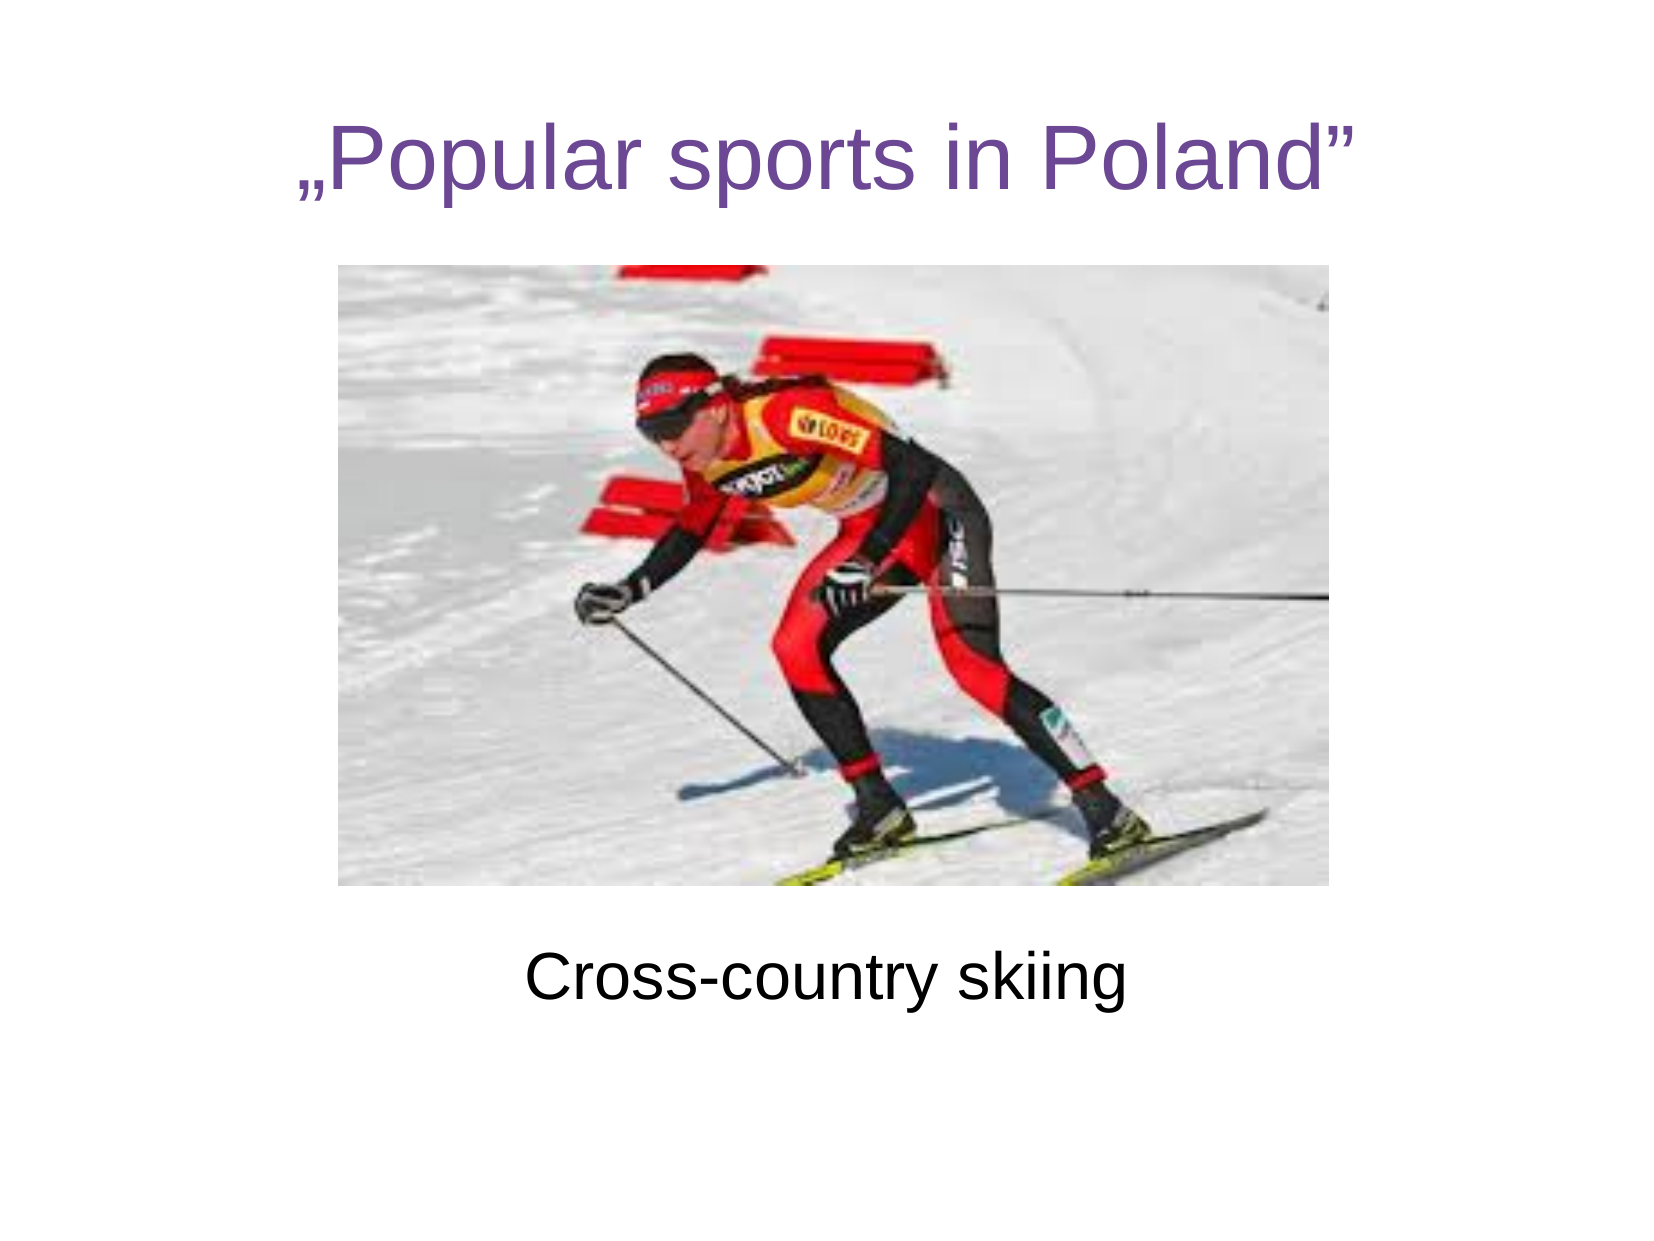

# „Popular sports in Poland”
Cross-country skiing